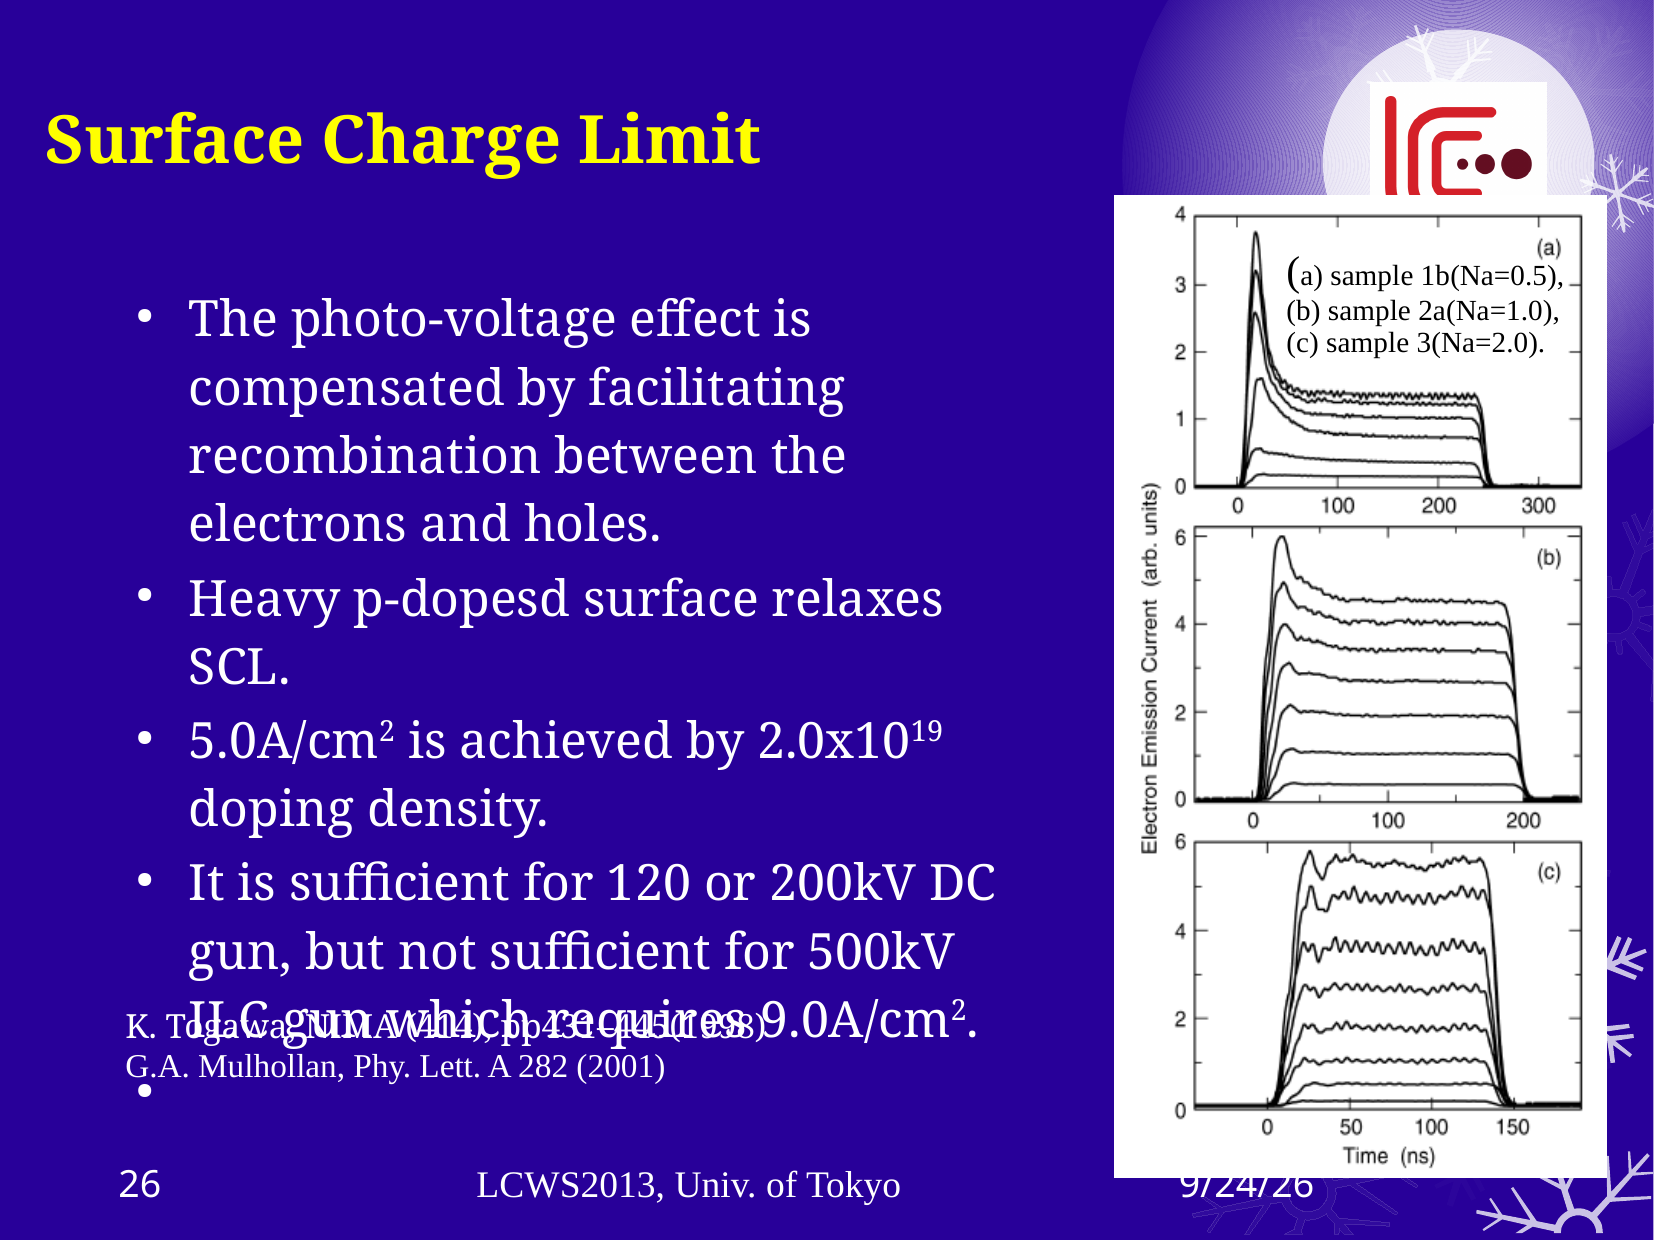

# Surface Charge Limit
(a) sample 1b(Na=0.5),
(b) sample 2a(Na=1.0),
(c) sample 3(Na=2.0).
The photo-voltage effect is compensated by facilitating recombination between the electrons and holes.
Heavy p-dopesd surface relaxes SCL.
5.0A/cm2 is achieved by 2.0x1019 doping density.
It is sufficient for 120 or 200kV DC gun, but not sufficient for 500kV ILC gun which requires 9.0A/cm2.
K. Togawa, NIMA (414), pp431–445(1998)
G.A. Mulhollan, Phy. Lett. A 282 (2001)
26
InGaAsÐAlGaAs SLwith4x1019cm-3